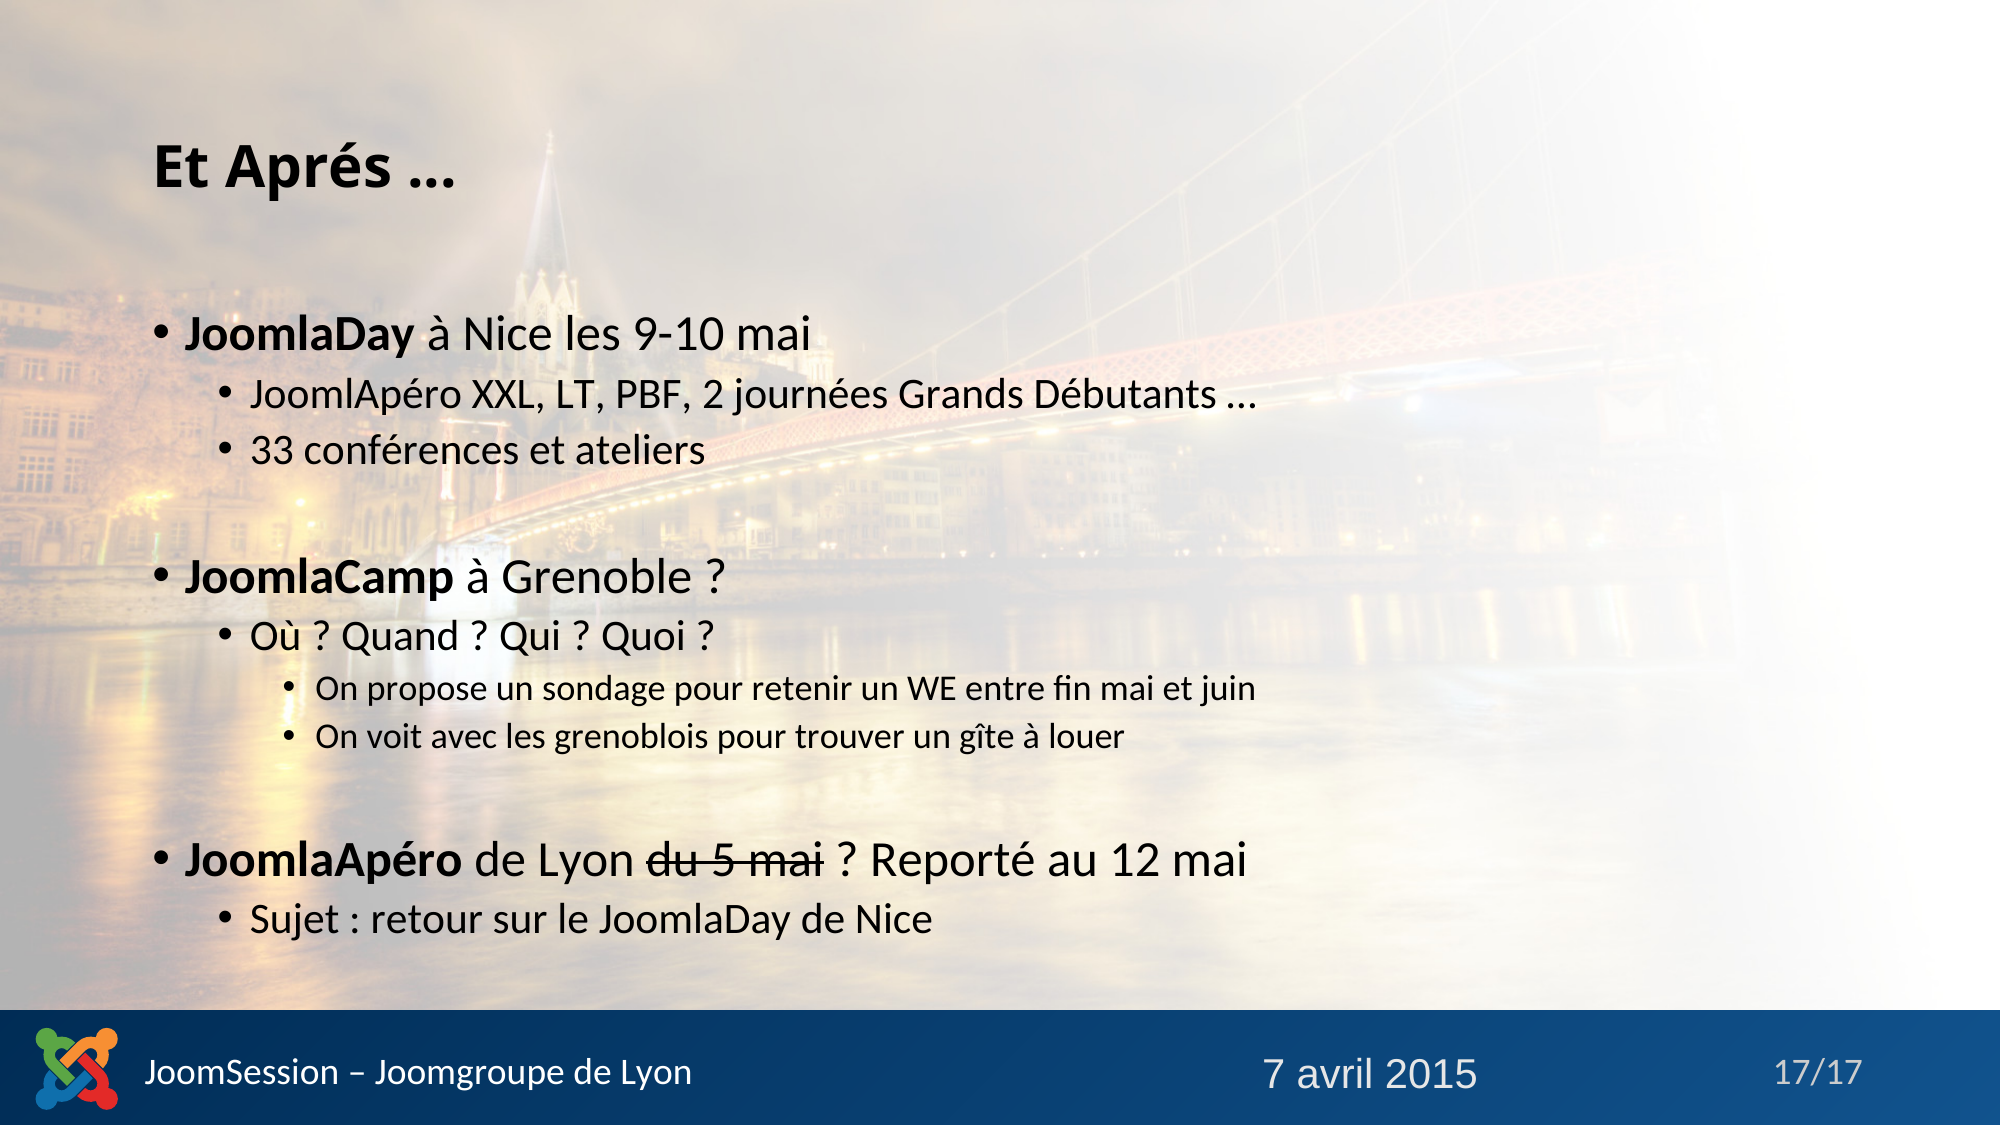

# Et Aprés ...
JoomlaDay à Nice les 9-10 mai
JoomlApéro XXL, LT, PBF, 2 journées Grands Débutants …
33 conférences et ateliers
JoomlaCamp à Grenoble ?
Où ? Quand ? Qui ? Quoi ?
On propose un sondage pour retenir un WE entre fin mai et juin
On voit avec les grenoblois pour trouver un gîte à louer
JoomlaApéro de Lyon du 5 mai ? Reporté au 12 mai
Sujet : retour sur le JoomlaDay de Nice
17